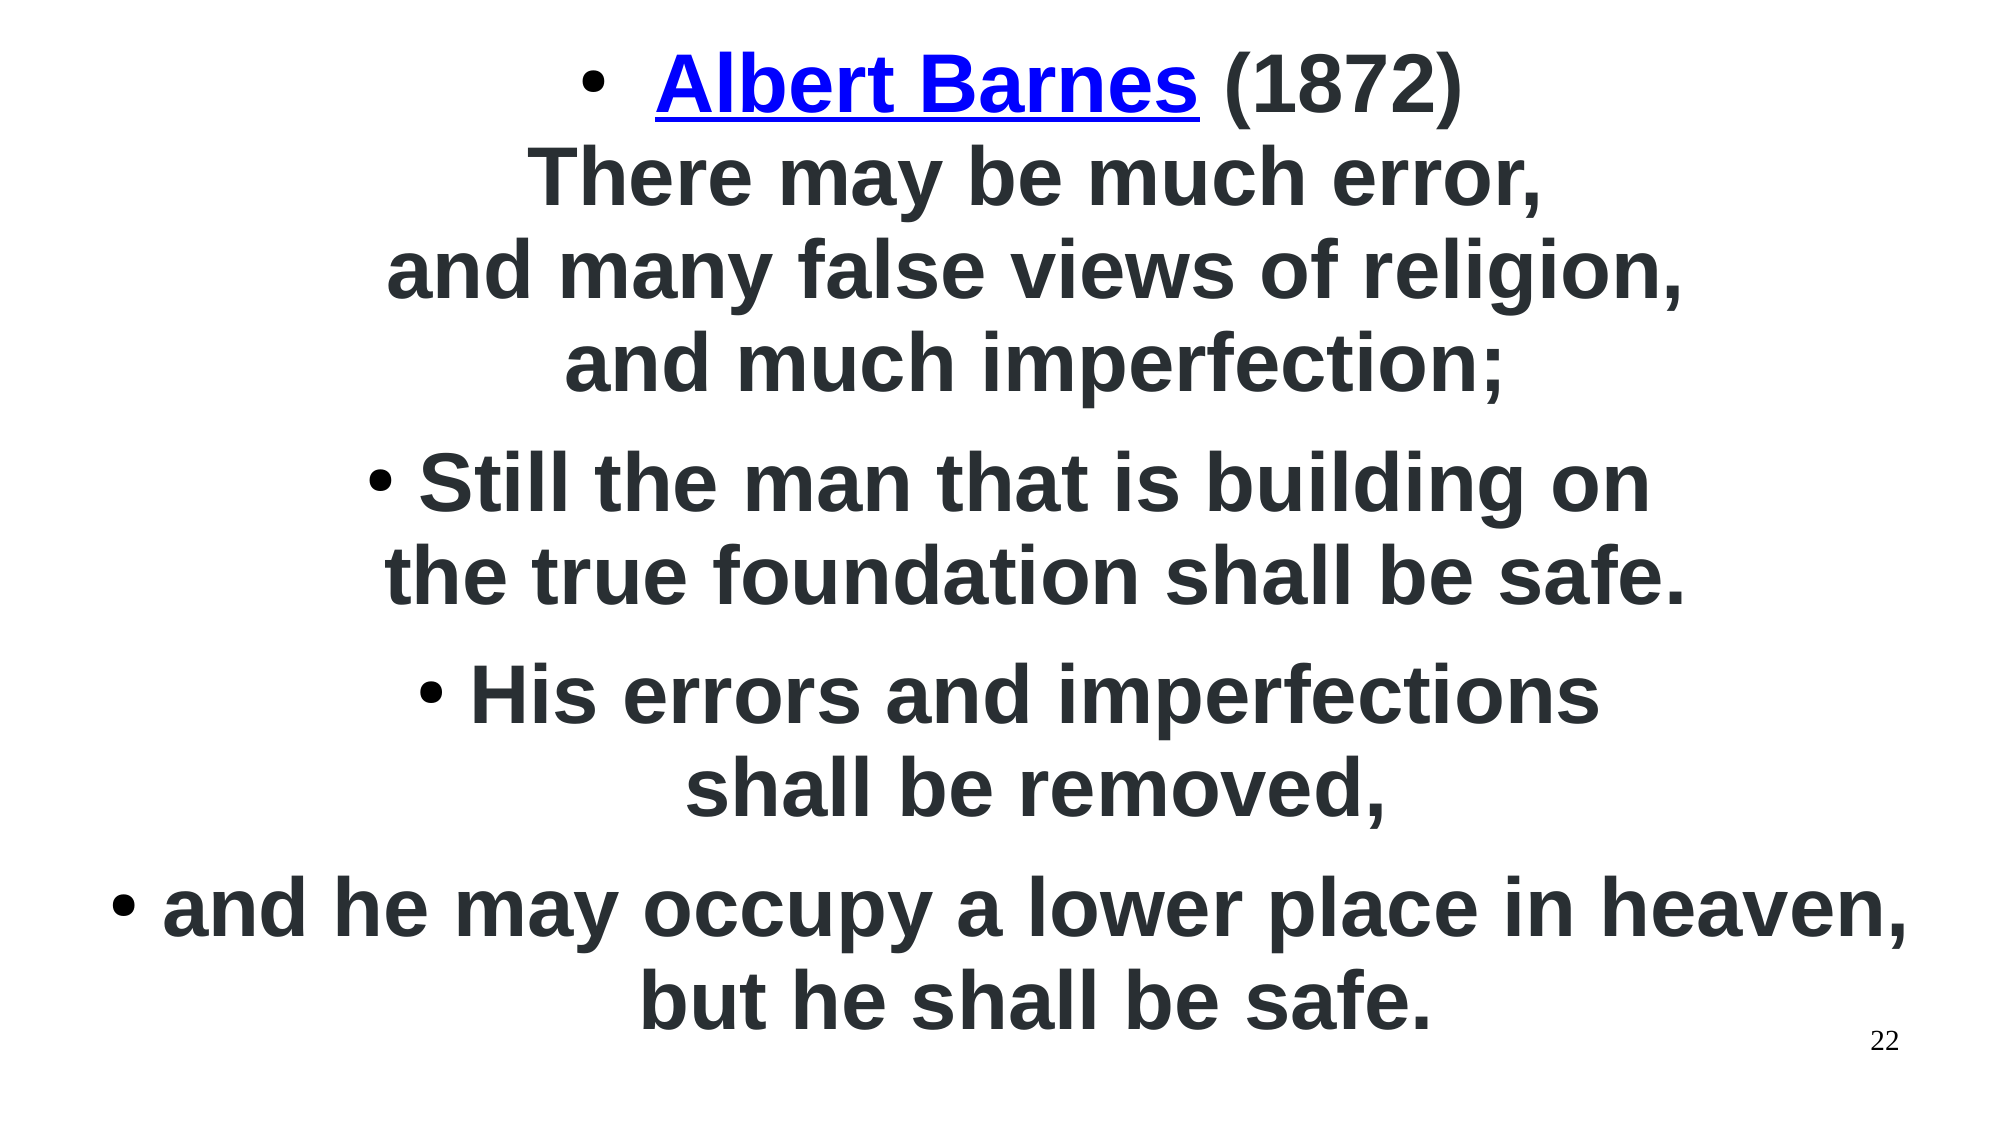

# Albert Barnes (1872) There may be much error, and many false views of religion, and much imperfection;
Still the man that is building on
the true foundation shall be safe.
His errors and imperfections
shall be removed,
and he may occupy a lower place in heaven,
but he shall be safe.
22